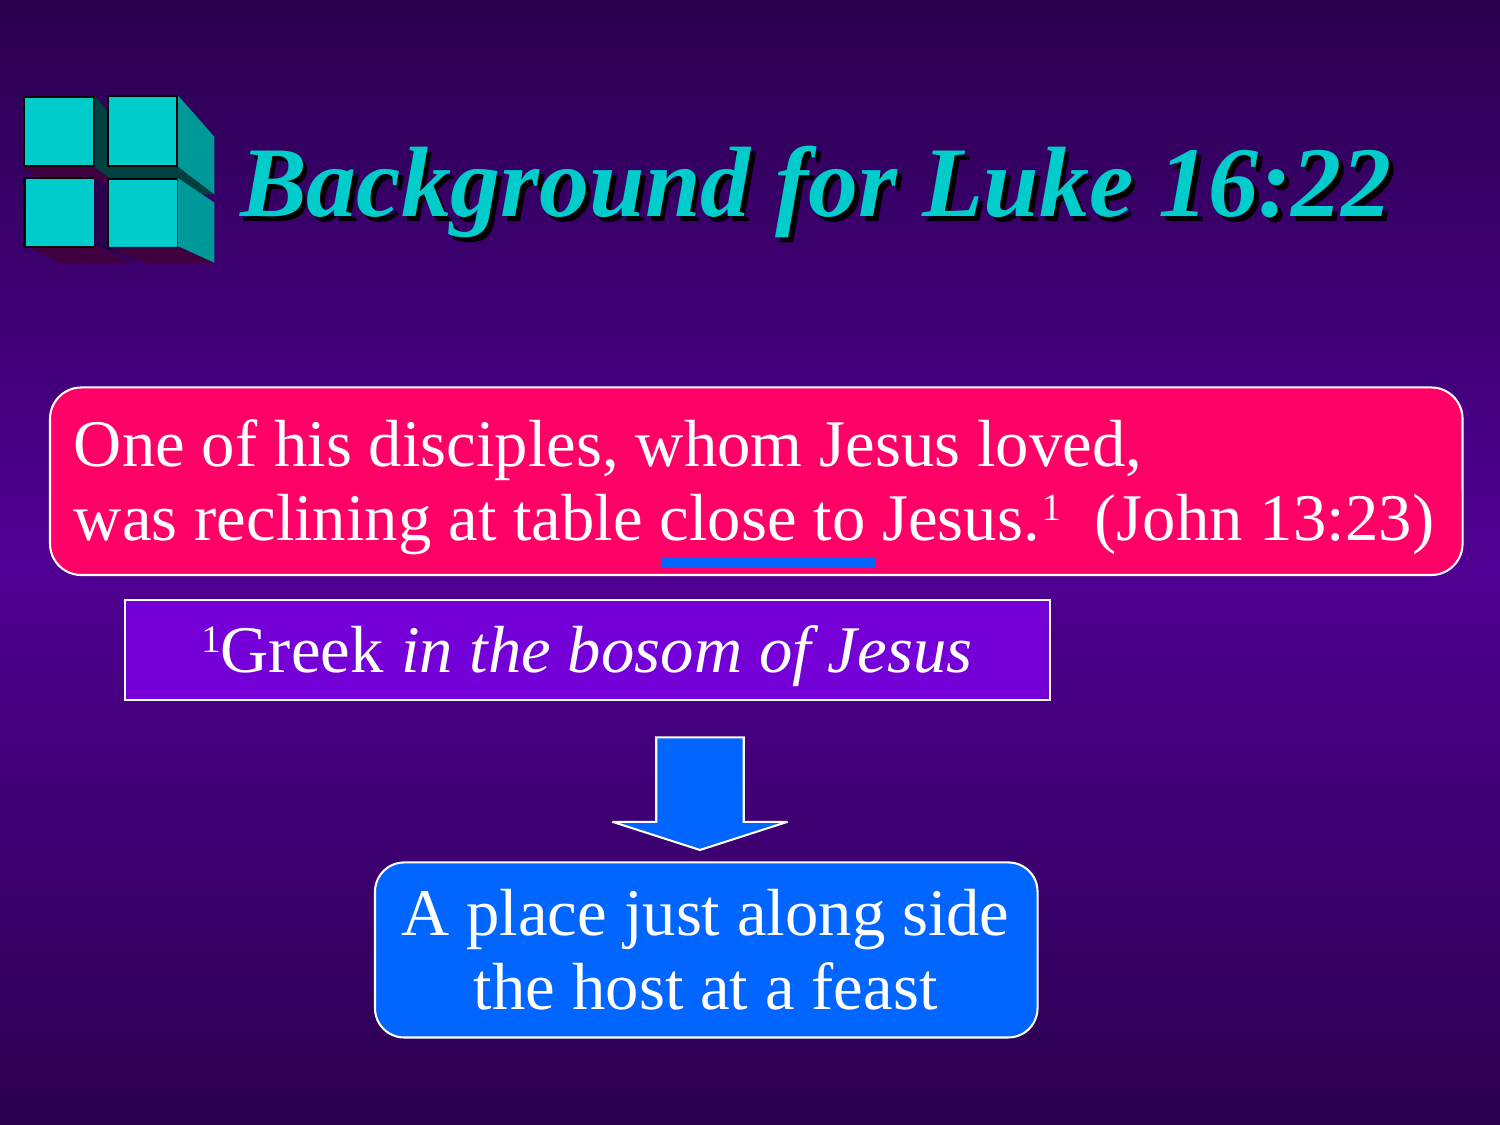

# Background for Luke 16:22
One of his disciples, whom Jesus loved,
was reclining at table close to Jesus.1 (John 13:23)
1Greek in the bosom of Jesus
A place just along side
the host at a feast